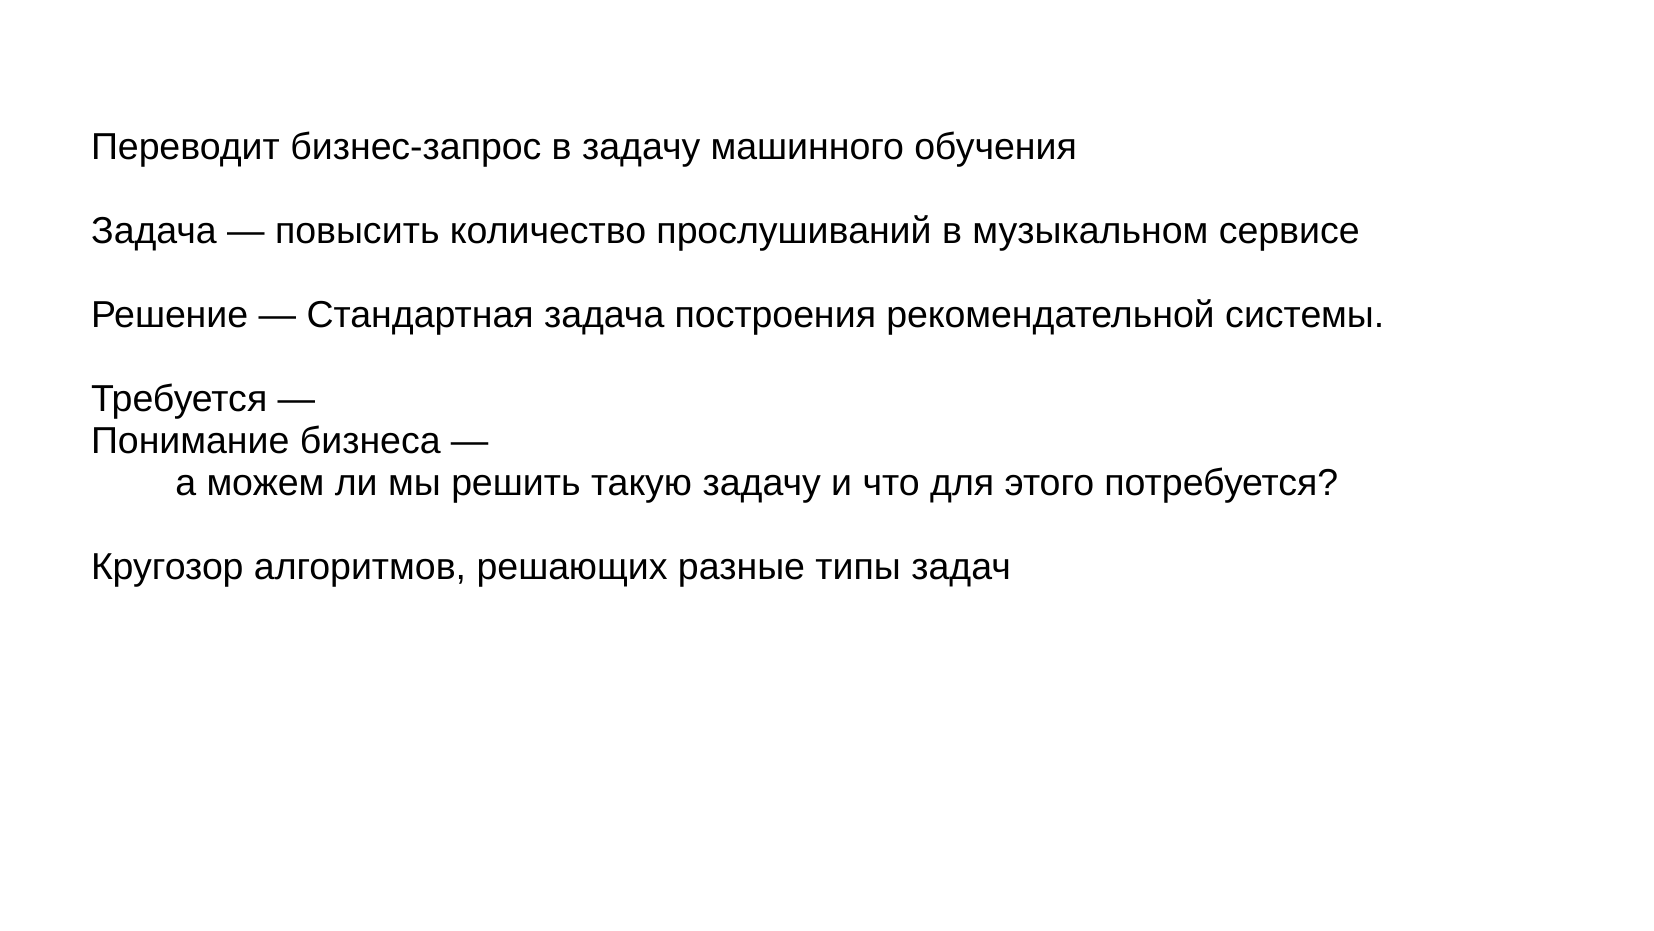

Переводит бизнес-запрос в задачу машинного обучения
Задача — повысить количество прослушиваний в музыкальном сервисе
Решение — Стандартная задача построения рекомендательной системы.
Требуется —
Понимание бизнеса —
	 а можем ли мы решить такую задачу и что для этого потребуется?
Кругозор алгоритмов, решающих разные типы задач